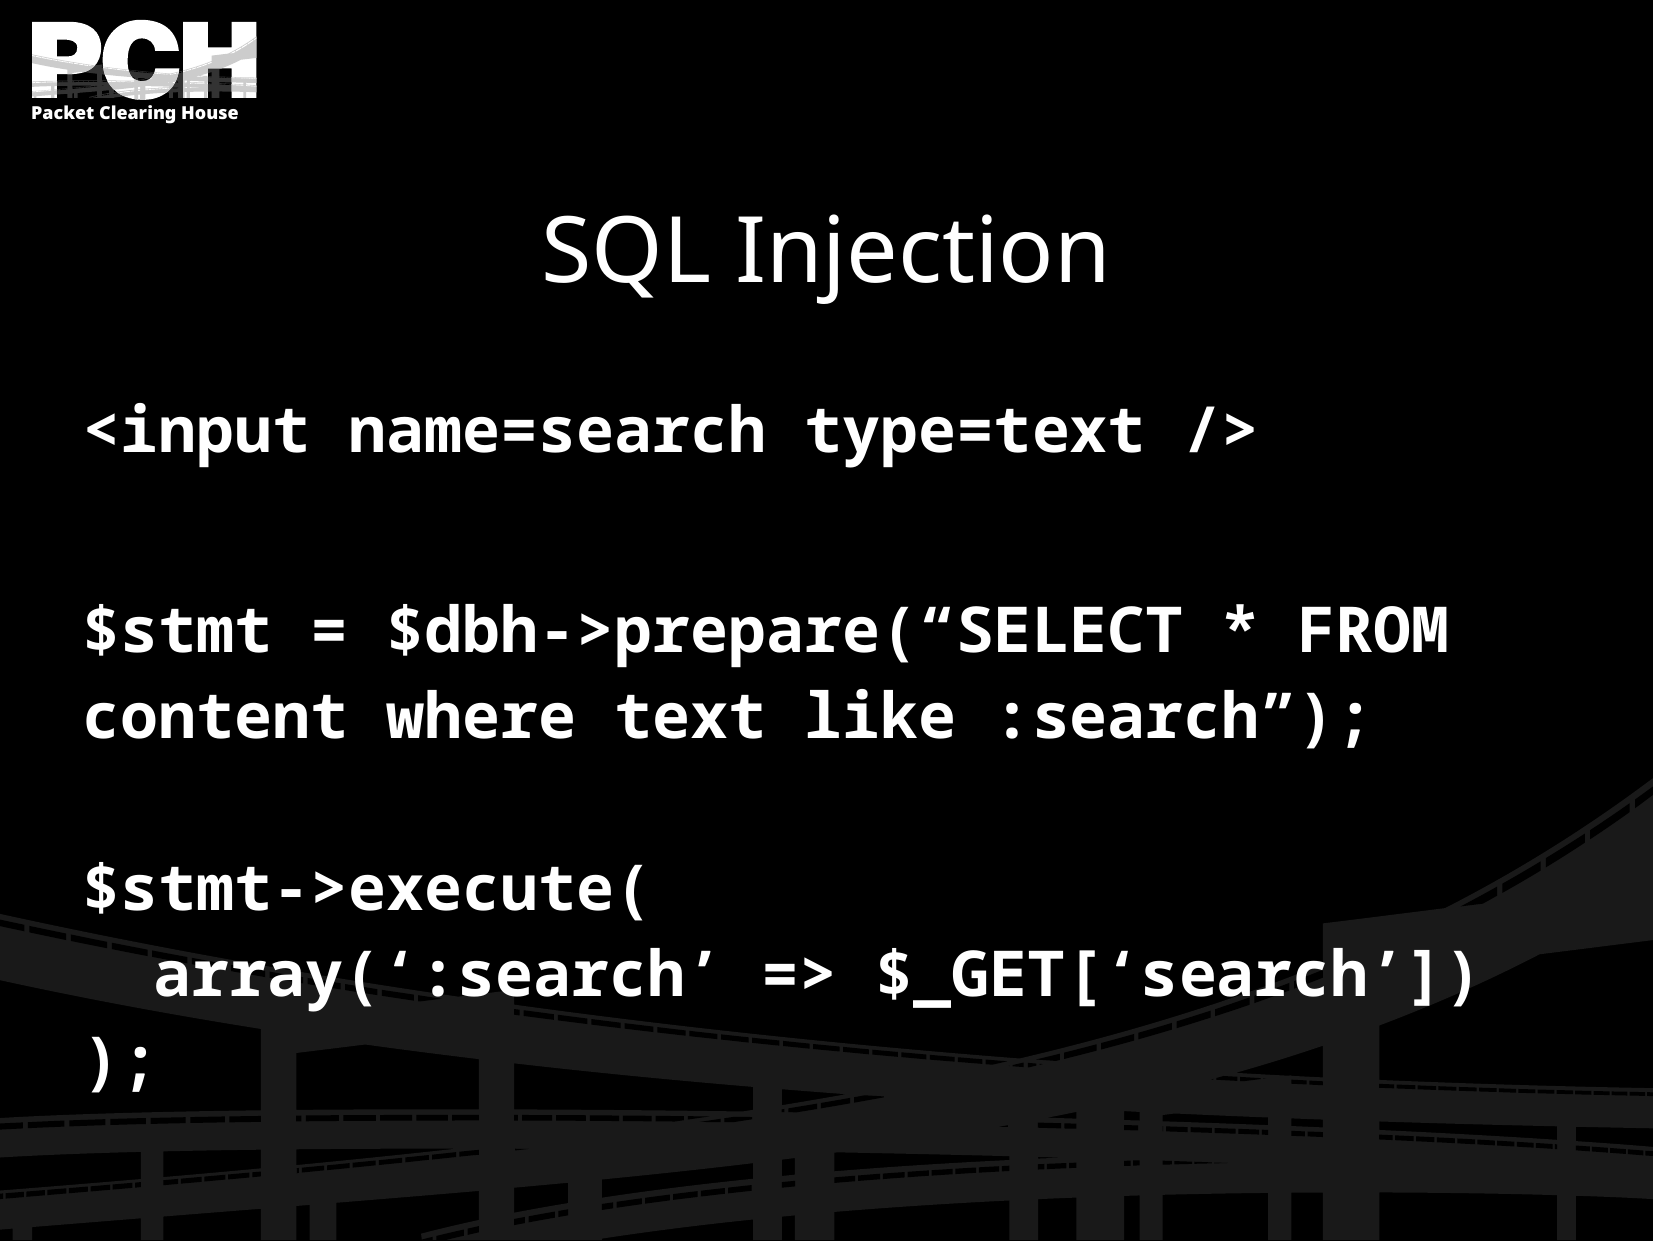

# SQL Injection
<input name=search type=text />
$stmt = $dbh->prepare(“SELECT * FROM content where text like :search”);
$stmt->execute(
	array(‘:search’ => $_GET[‘search’])
);